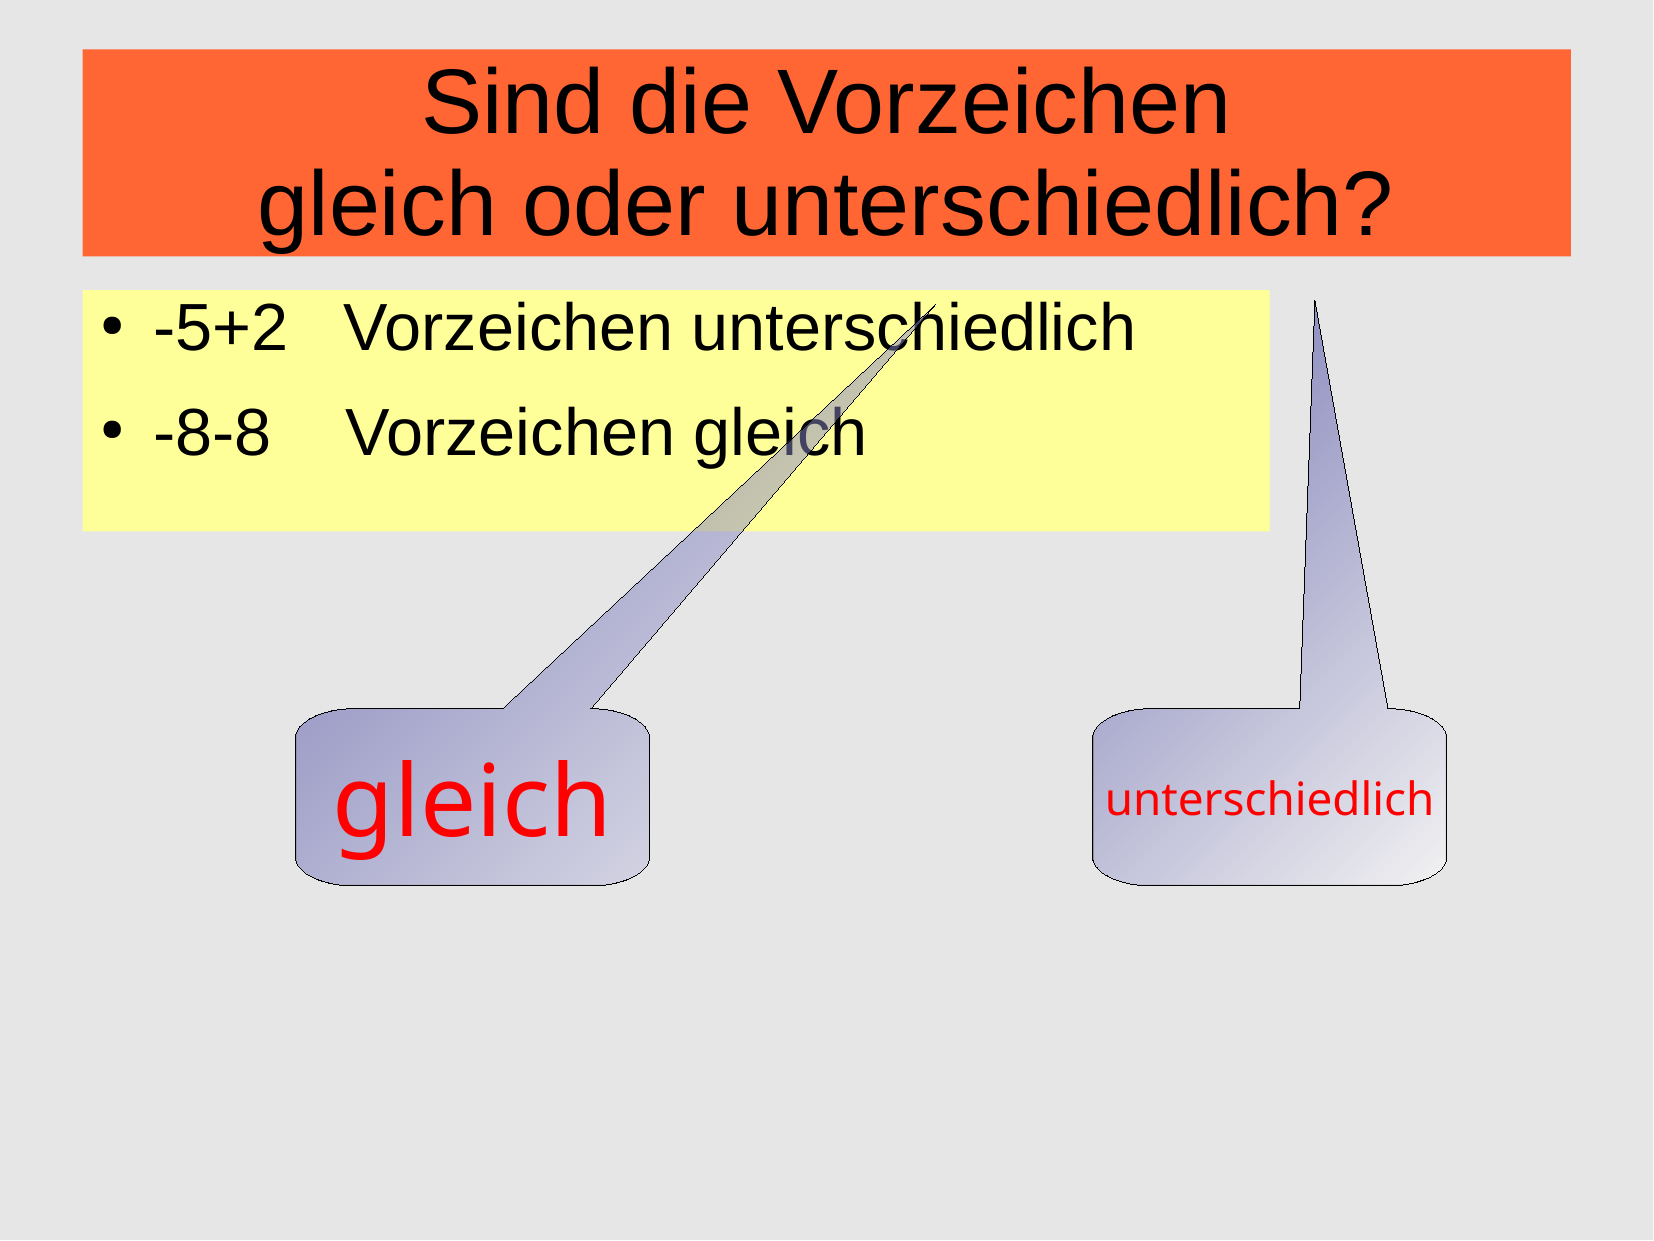

# Sind die Vorzeichen gleich oder unterschiedlich?
-5+2 Vorzeichen unterschiedlich
-8-8 Vorzeichen gleich
gleich
unterschiedlich